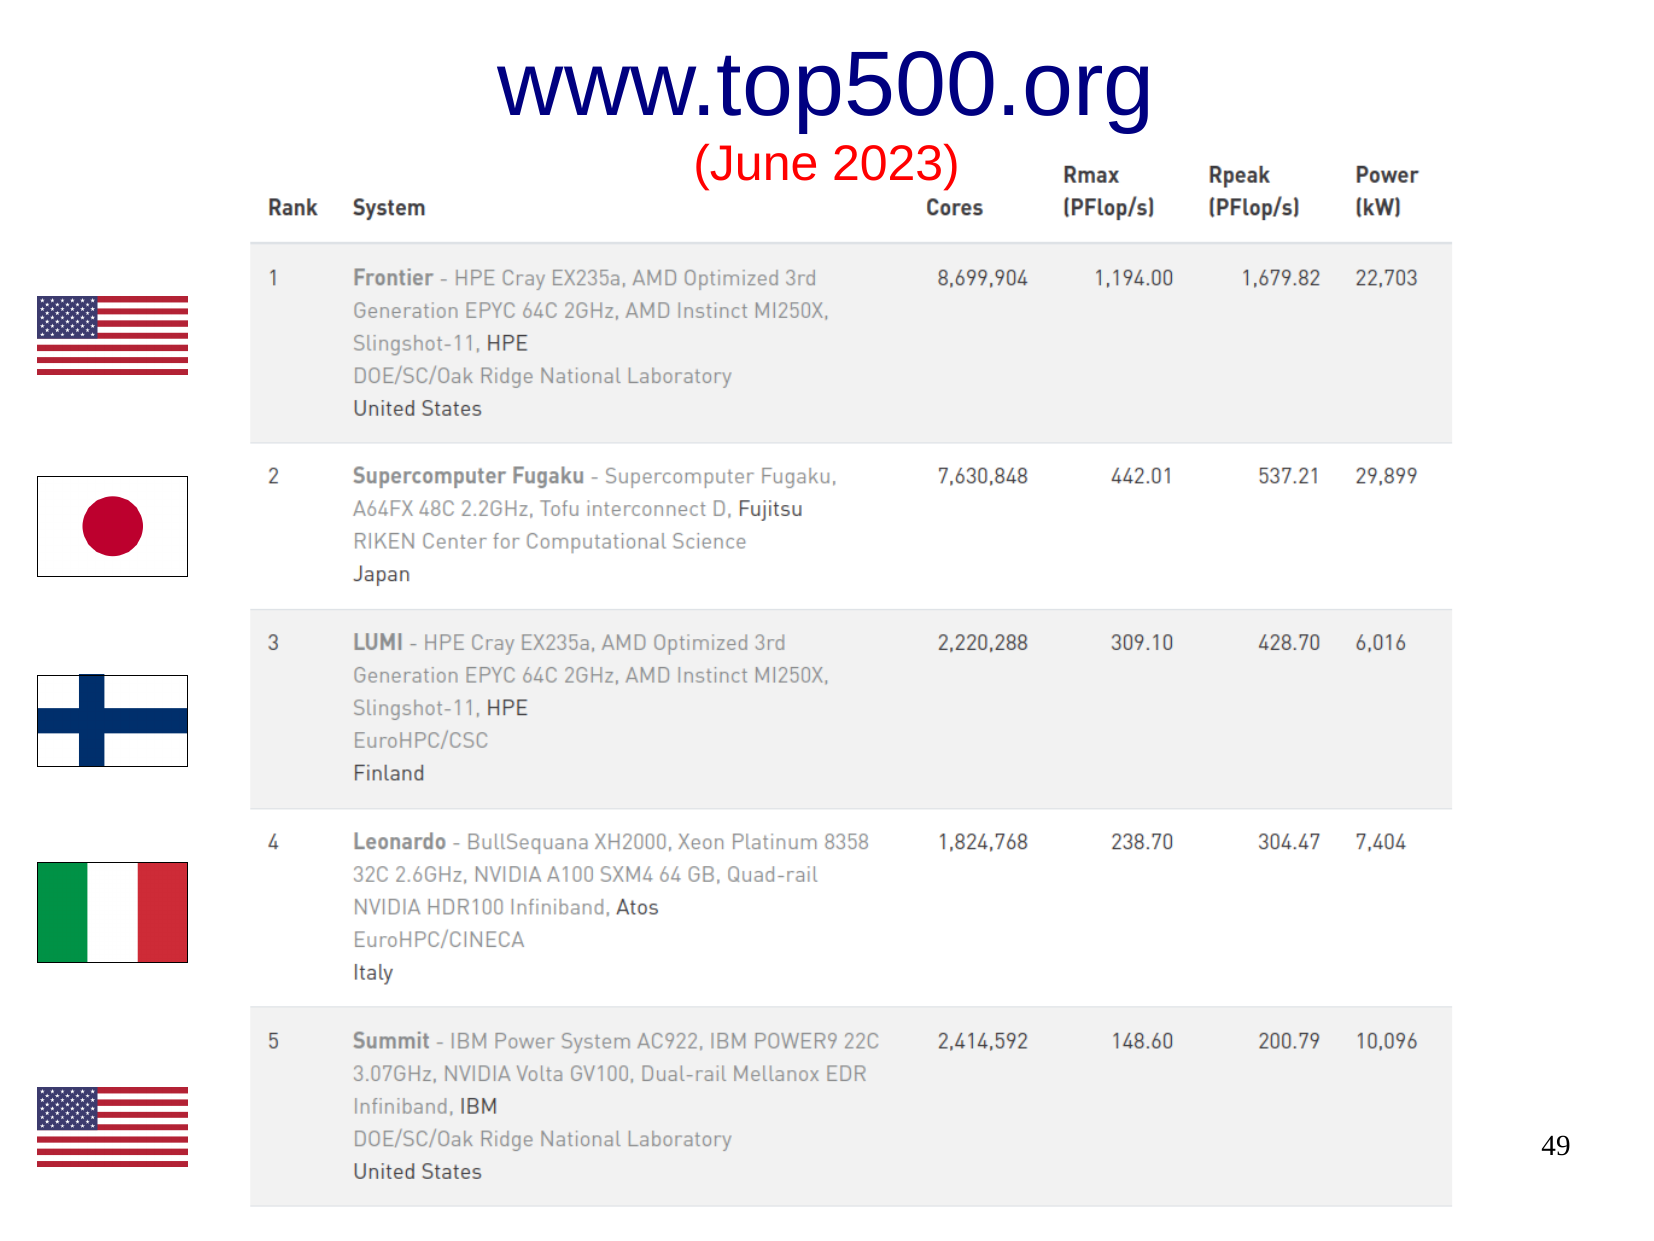

# www.top500.org (June 2023)
Parallel Architectures
49